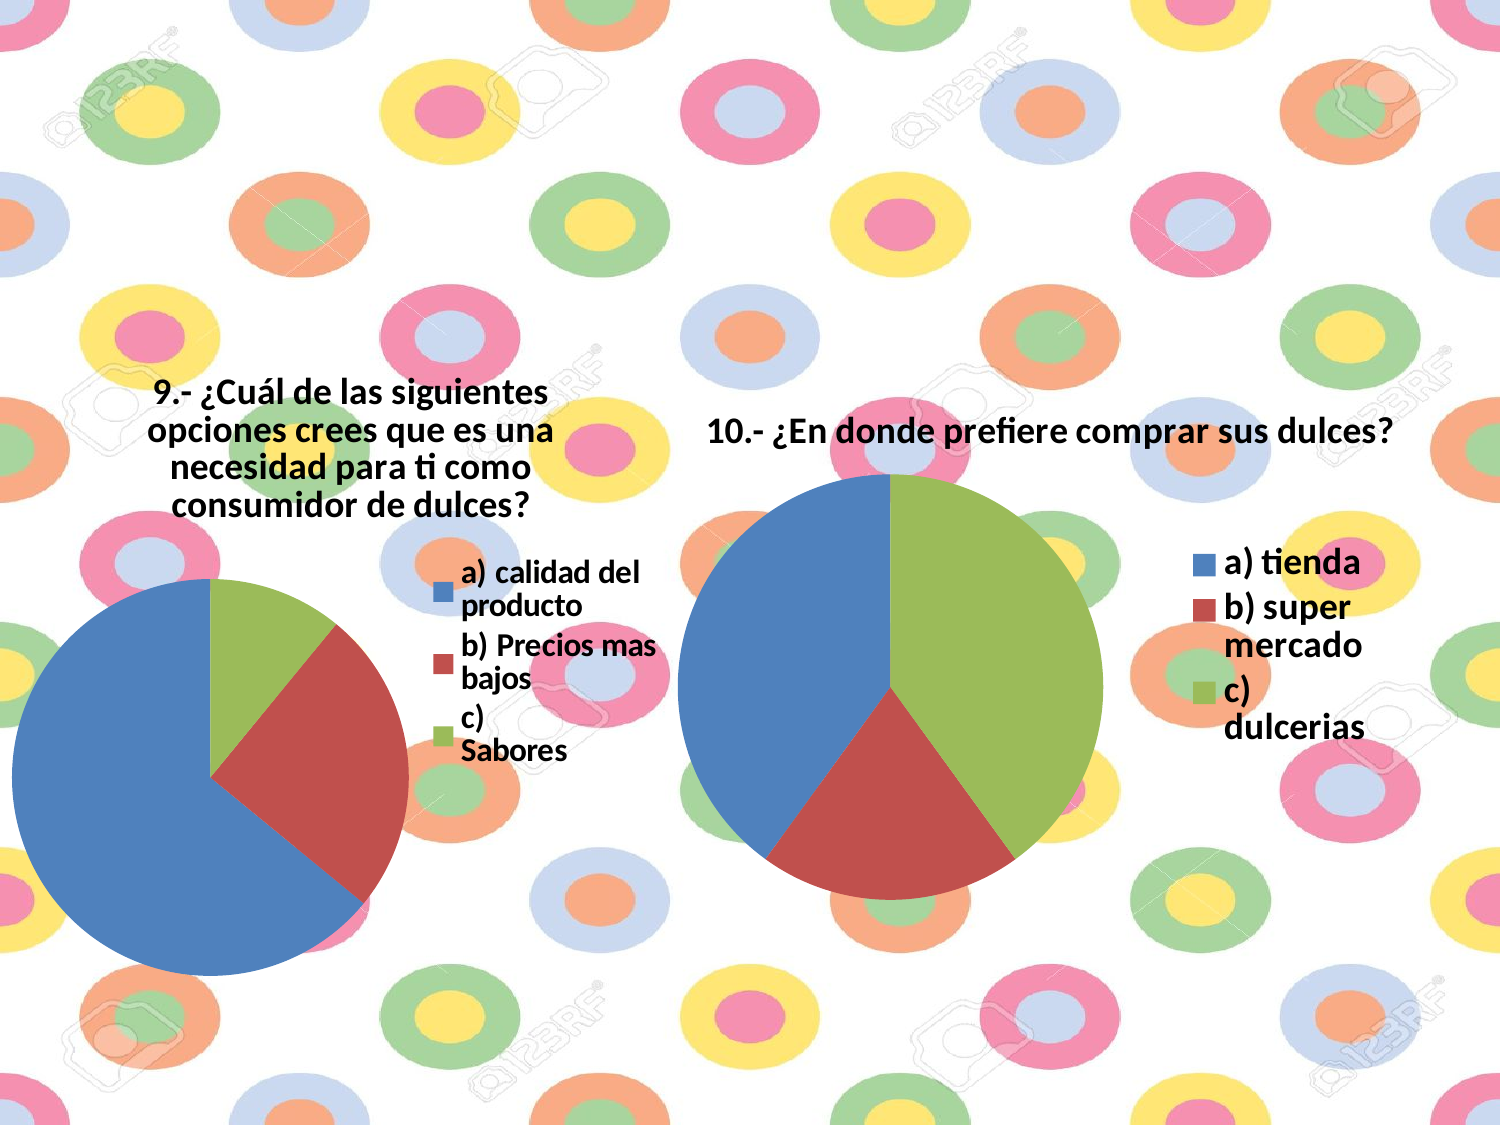

#
### Chart: 9.- ¿Cuál de las siguientes opciones crees que es una necesidad para ti como consumidor de dulces?
| Category | 9.- ¿Cuál de las siguientes opciones crees que es una necesidad para ti como consumidor de dulces? |
|---|---|
| a) calidad del producto | 8.2 |
| b) Precios mas bajos | 3.2 |
| c) Sabores                                 | 1.4 |
### Chart: 10.- ¿En donde prefiere comprar sus dulces?
| Category | 10.- ¿En donde prefiere comprar sus dulces? |
|---|---|
| a) tienda | 40.0 |
| b) super mercado | 20.0 |
| c) dulcerias               | 40.0 |